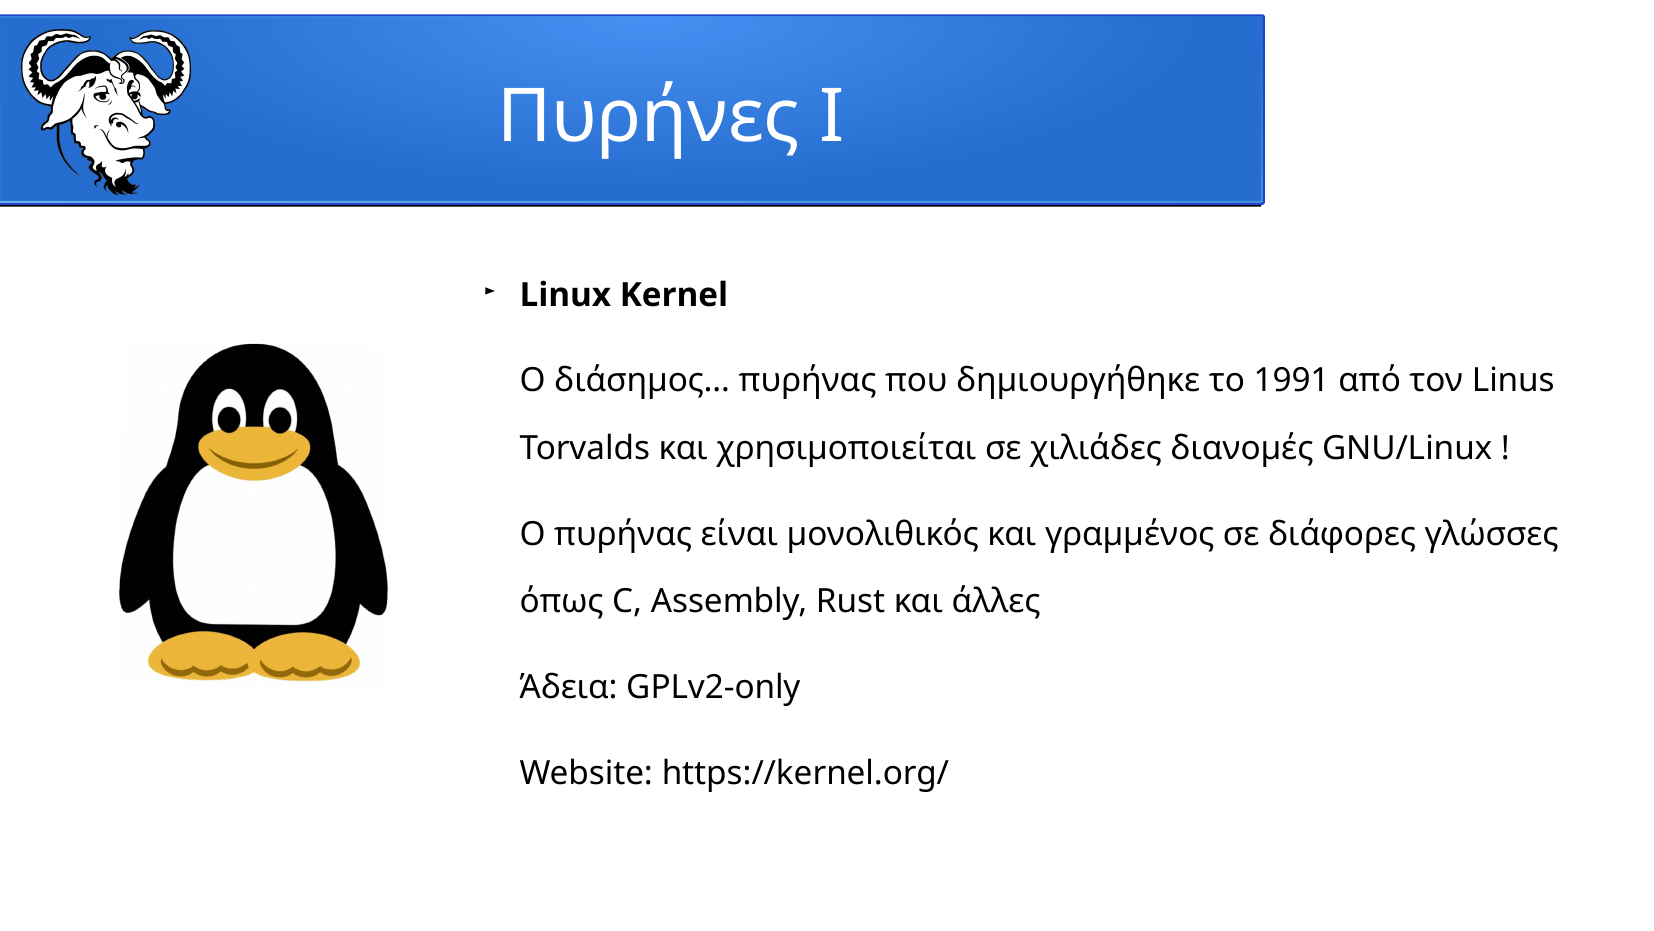

# Πυρήνες I
Linux Kernel
Ο διάσημος… πυρήνας που δημιουργήθηκε το 1991 από τον Linus Torvalds και χρησιμοποιείται σε χιλιάδες διανομές GNU/Linux !
Ο πυρήνας είναι μονολιθικός και γραμμένος σε διάφορες γλώσσες όπως C, Assembly, Rust και άλλες
Άδεια: GPLv2-only
Website: https://kernel.org/